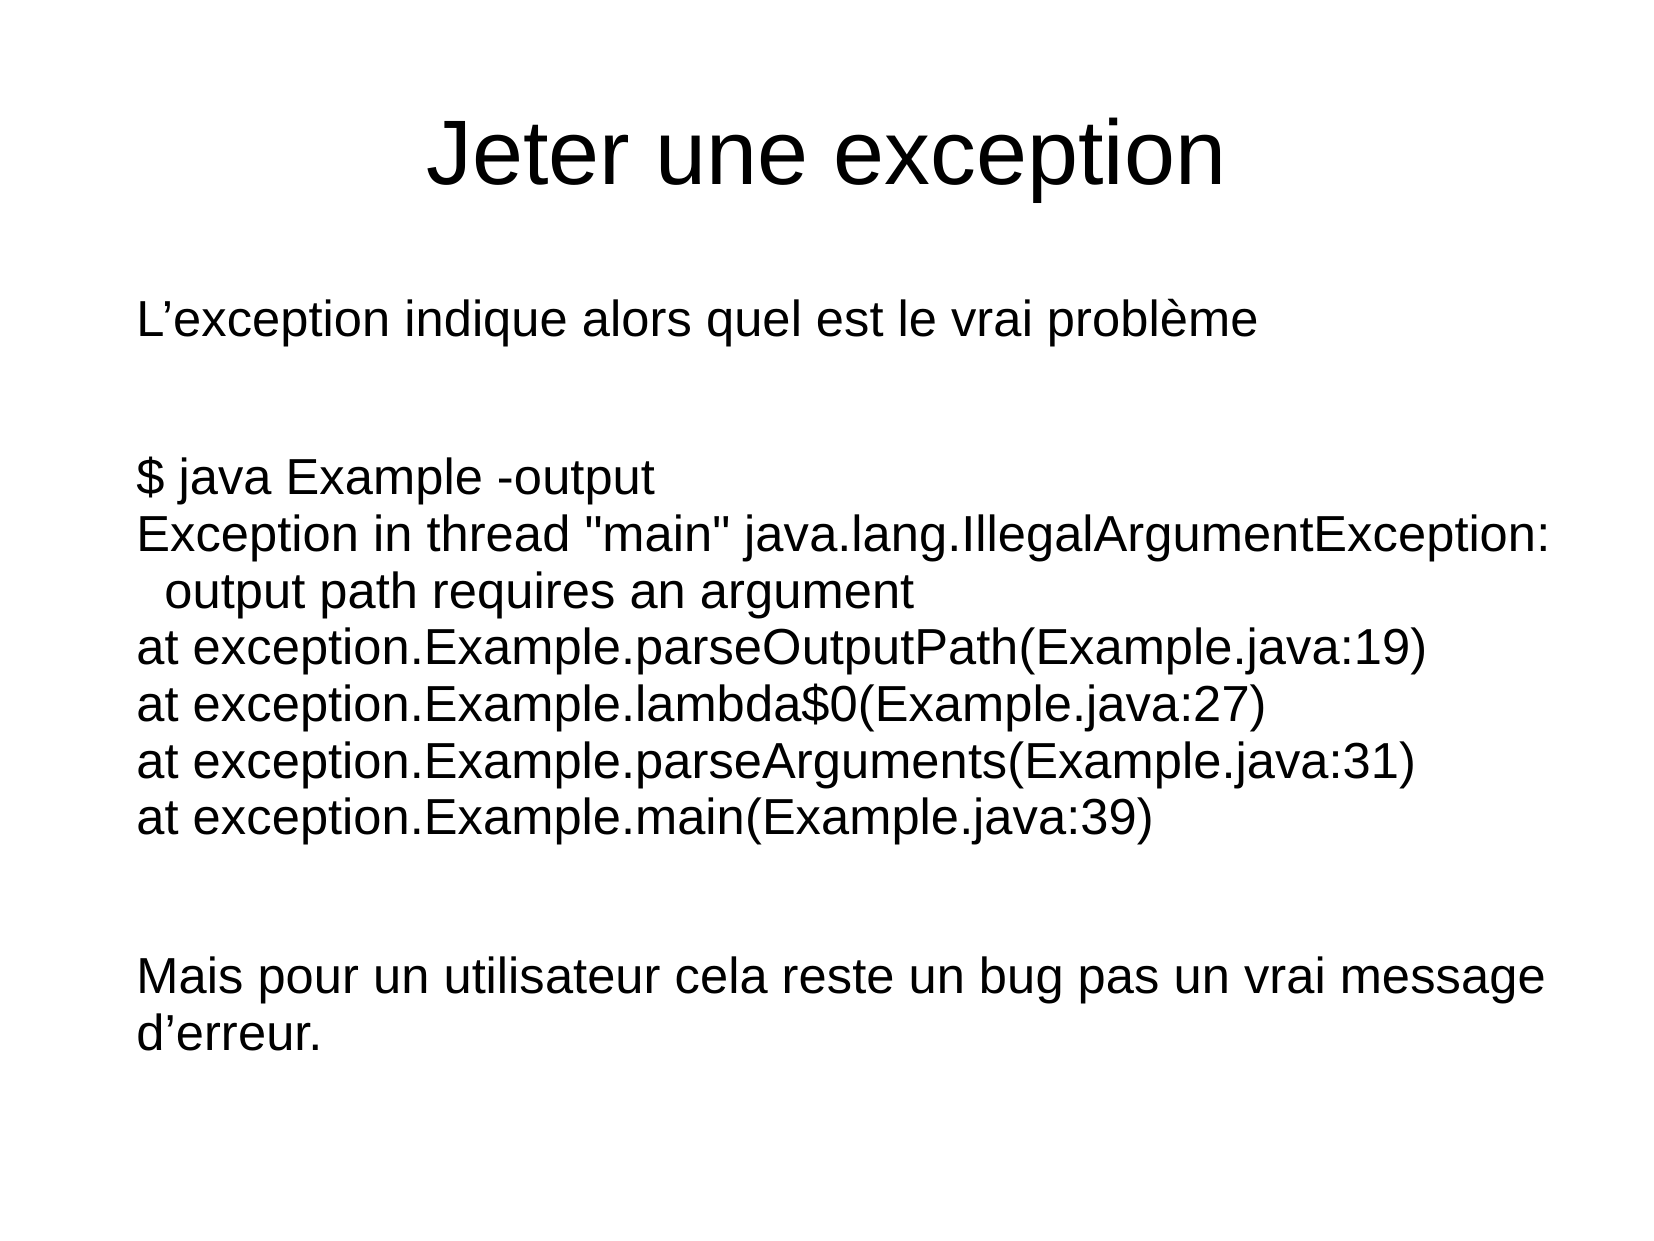

# Jeter une exception
L’exception indique alors quel est le vrai problème
$ java Example -output
Exception in thread "main" java.lang.IllegalArgumentException:
 output path requires an argument
at exception.Example.parseOutputPath(Example.java:19)
at exception.Example.lambda$0(Example.java:27)
at exception.Example.parseArguments(Example.java:31)
at exception.Example.main(Example.java:39)
Mais pour un utilisateur cela reste un bug pas un vrai message d’erreur.